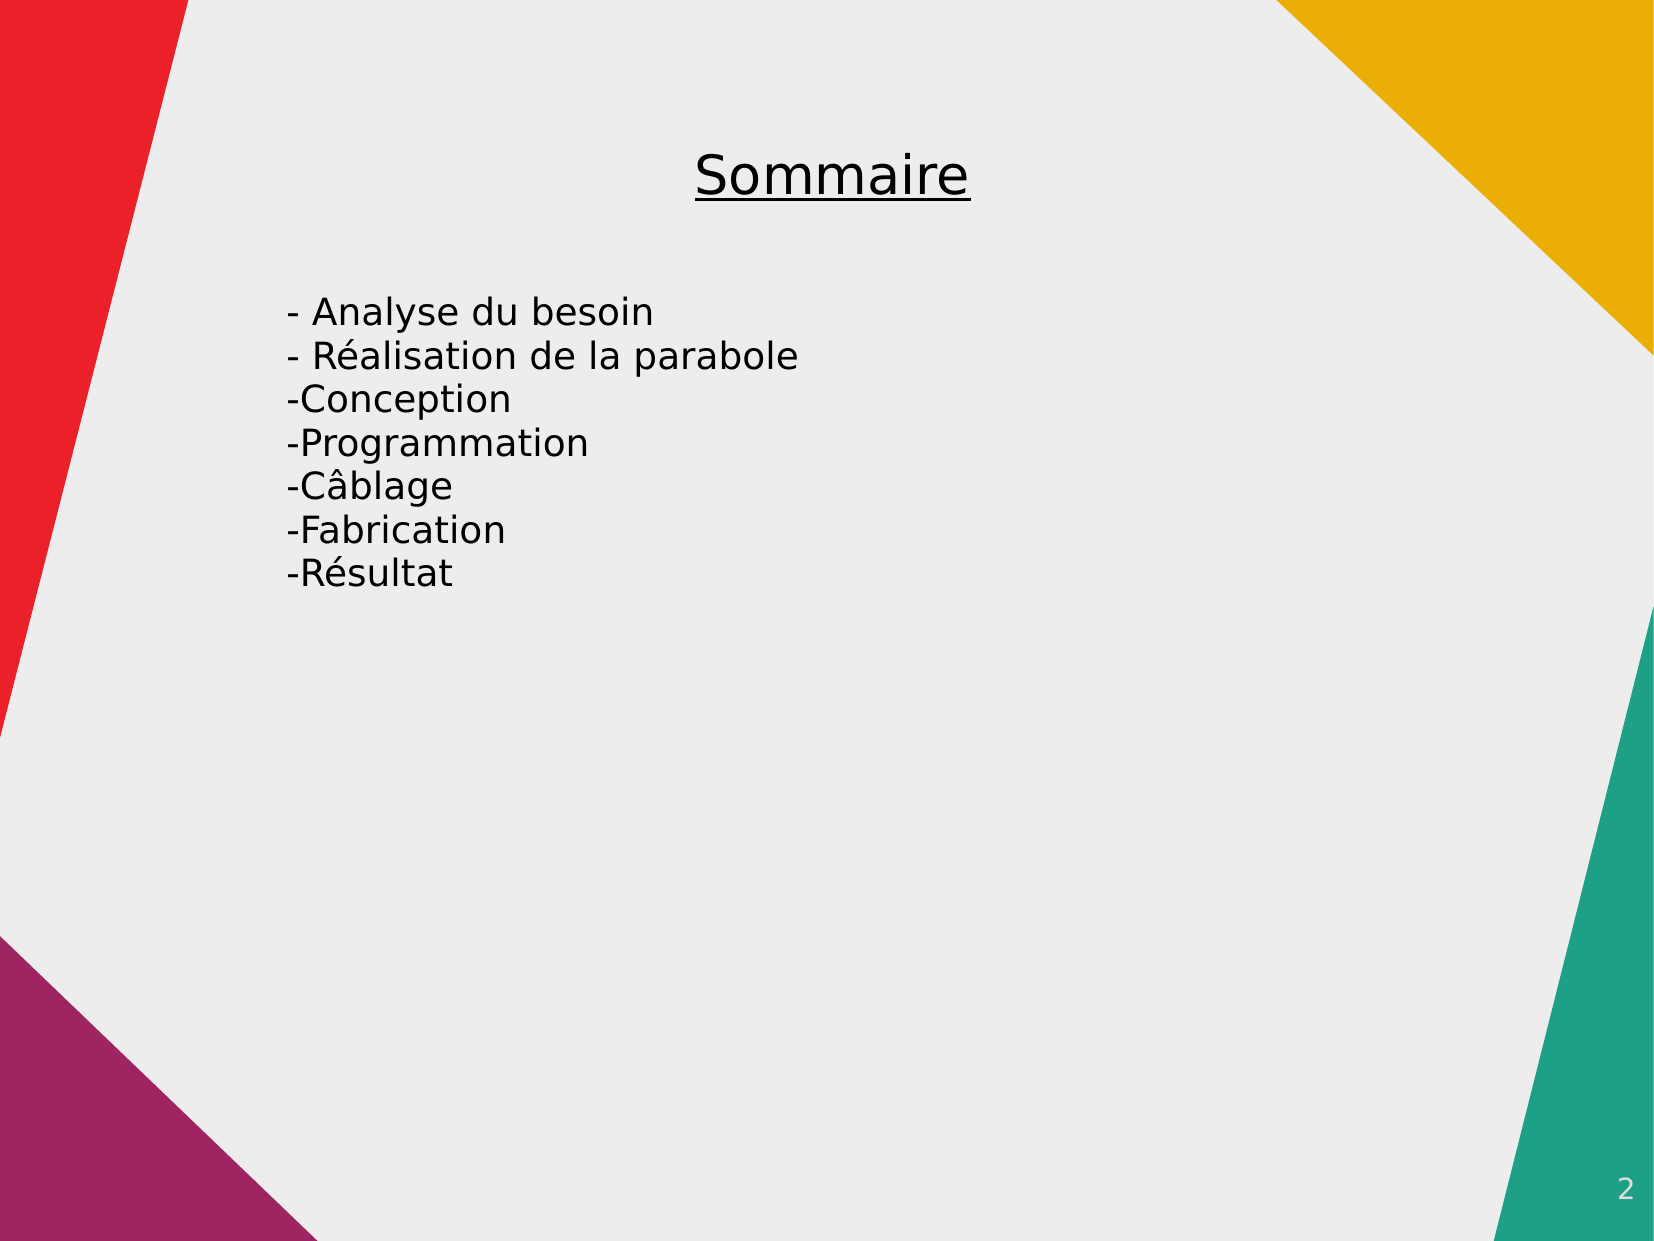

Sommaire
- Analyse du besoin
- Réalisation de la parabole
-Conception
-Programmation
-Câblage
-Fabrication
-Résultat
2